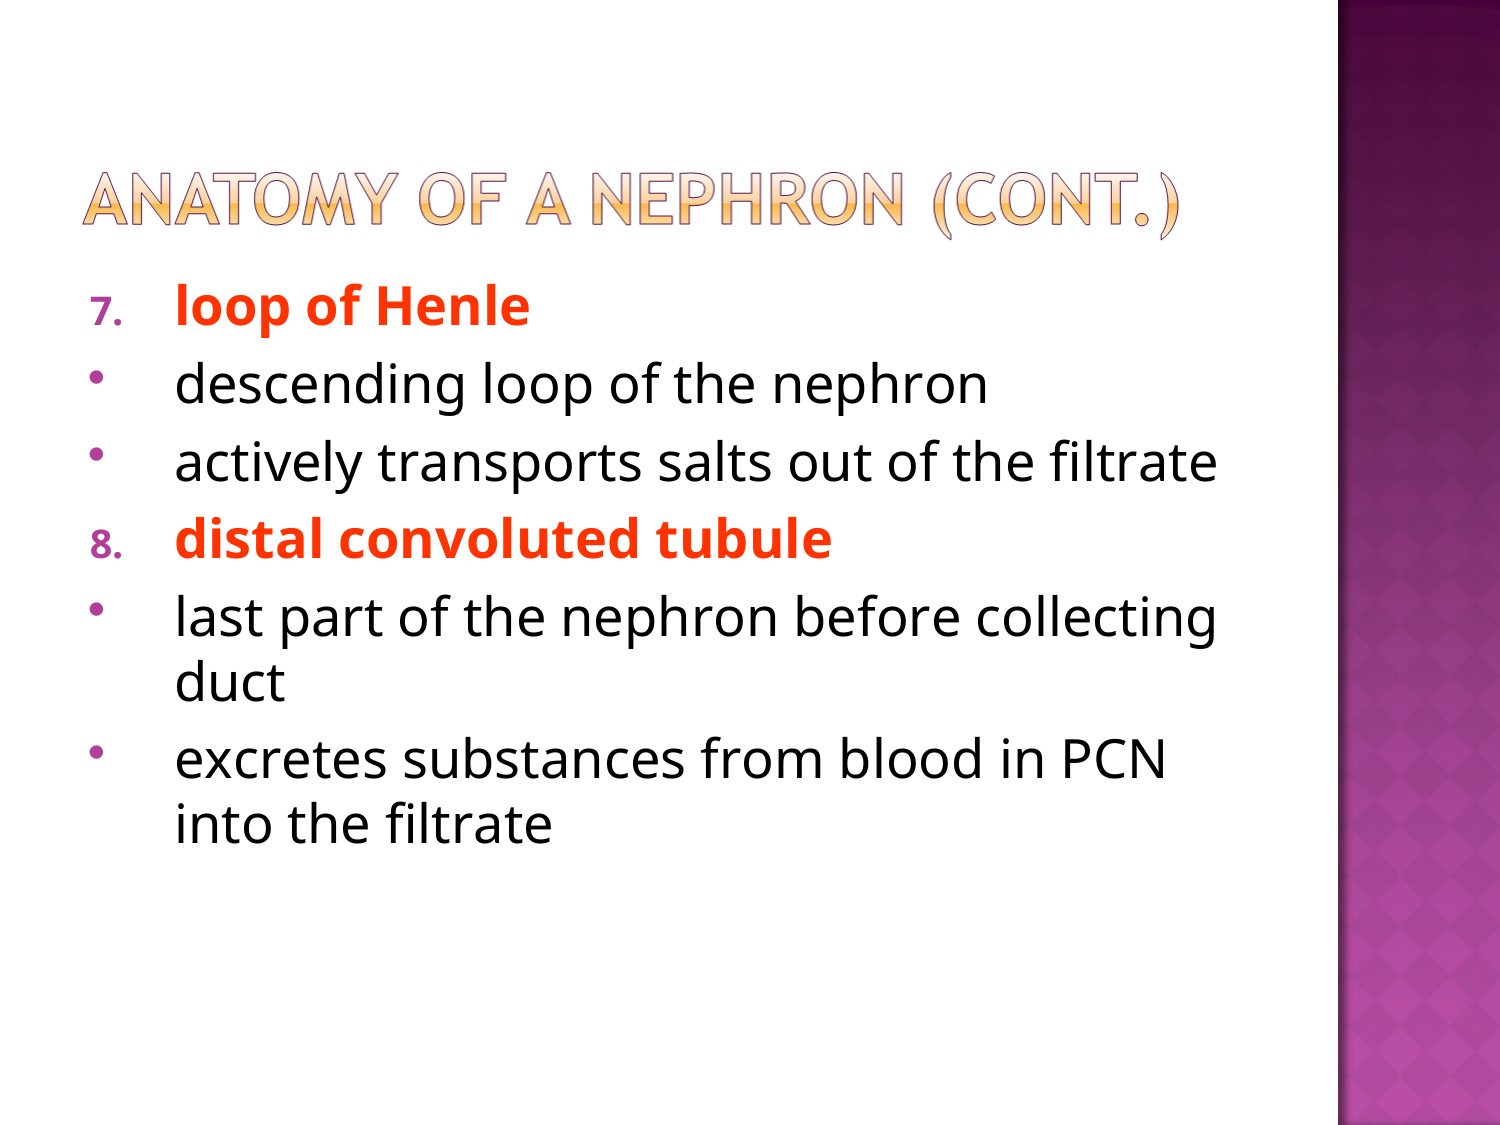

# loop of Henle
descending loop of the nephron
actively transports salts out of the filtrate
distal convoluted tubule
last part of the nephron before collecting duct
excretes substances from blood in PCN into the filtrate